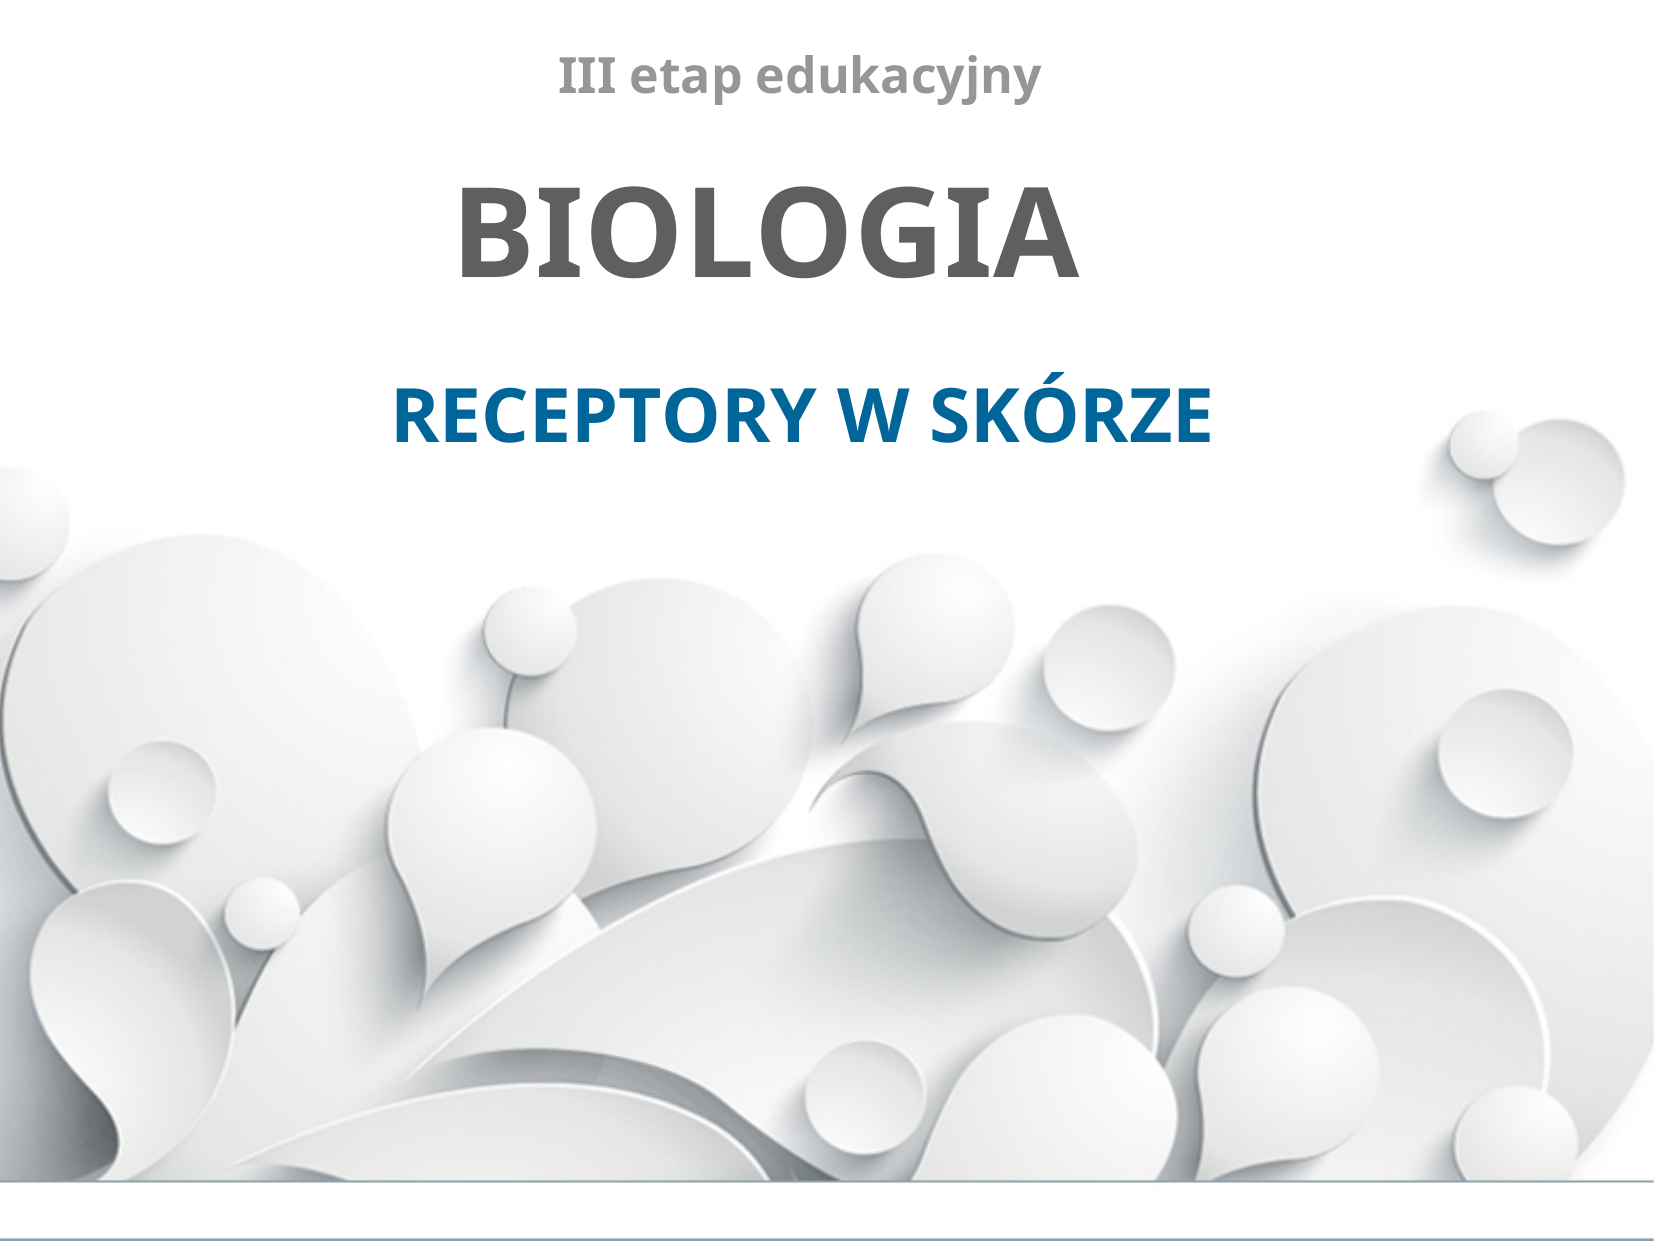

III etap edukacyjny
BIOLOGIA
RECEPTORY W SKÓRZE